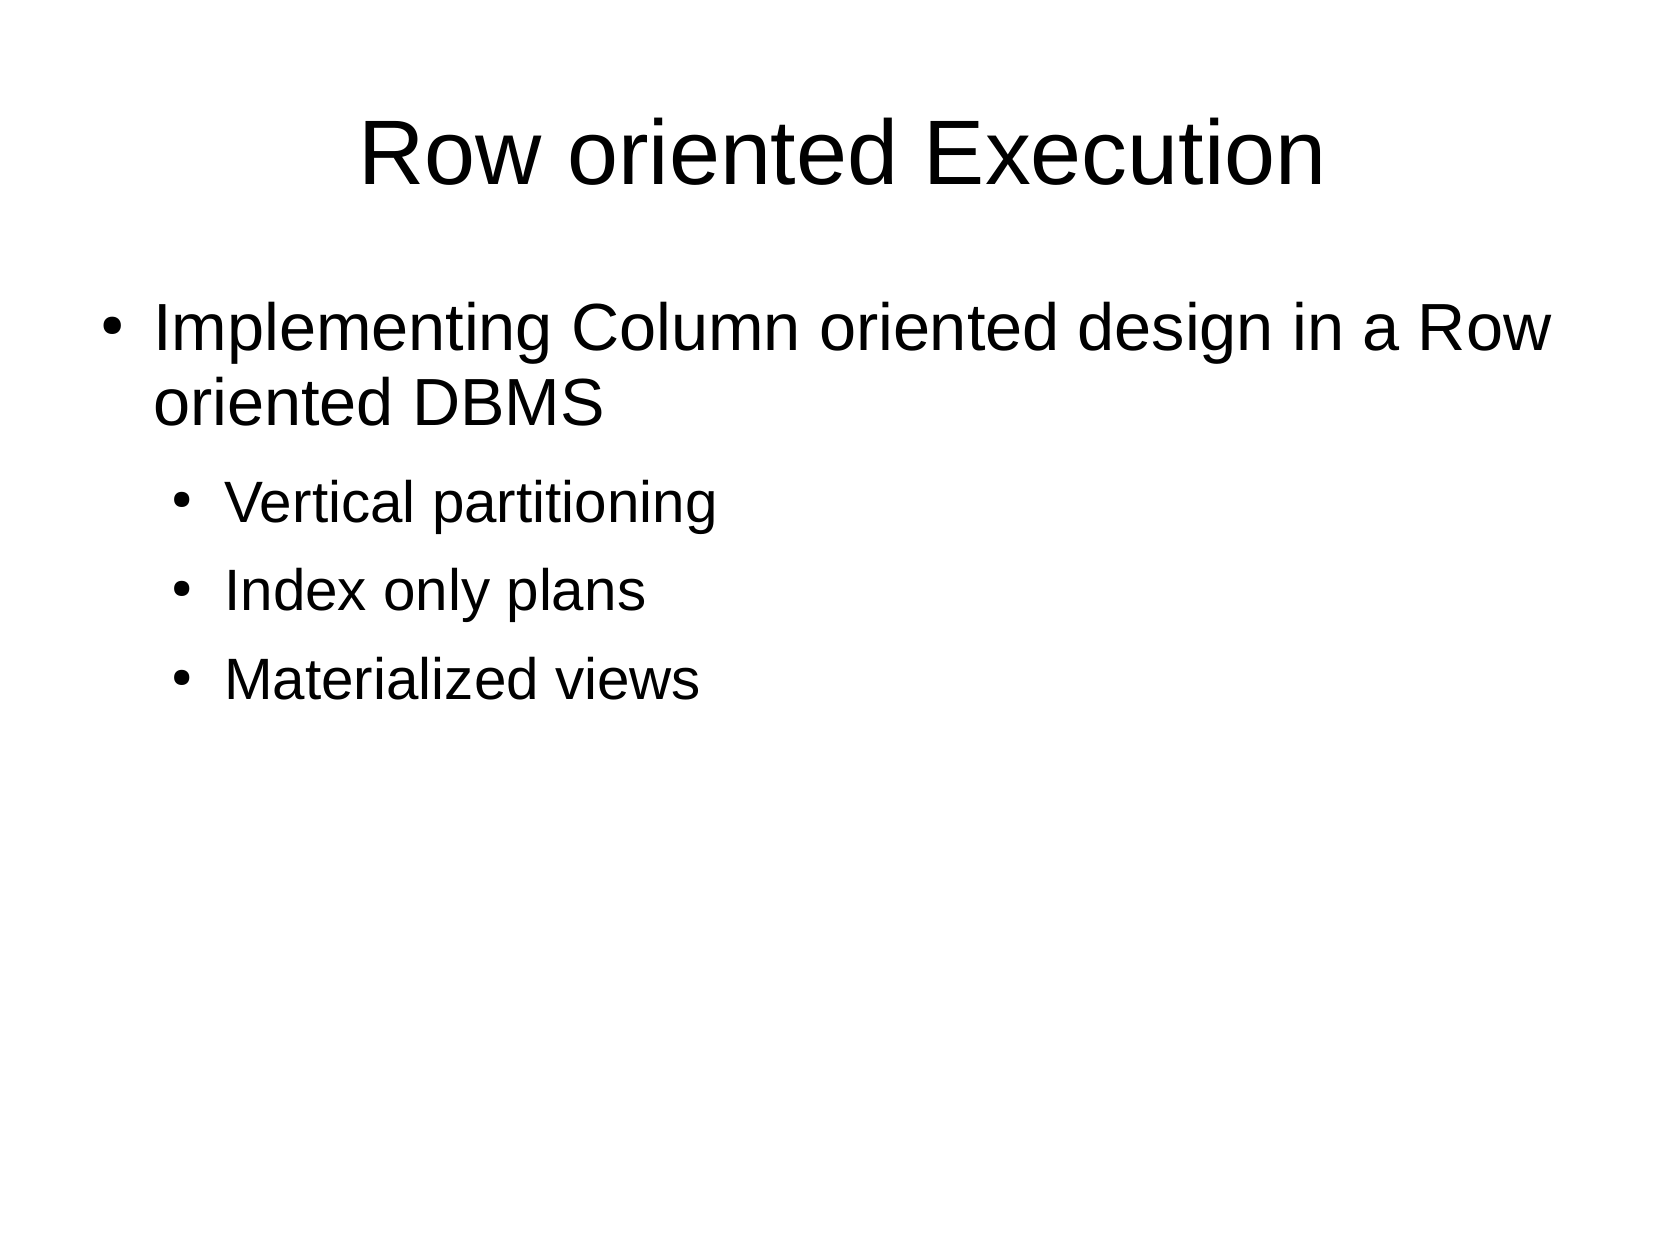

# Row oriented Execution
Implementing Column oriented design in a Row oriented DBMS
Vertical partitioning
Index only plans
Materialized views